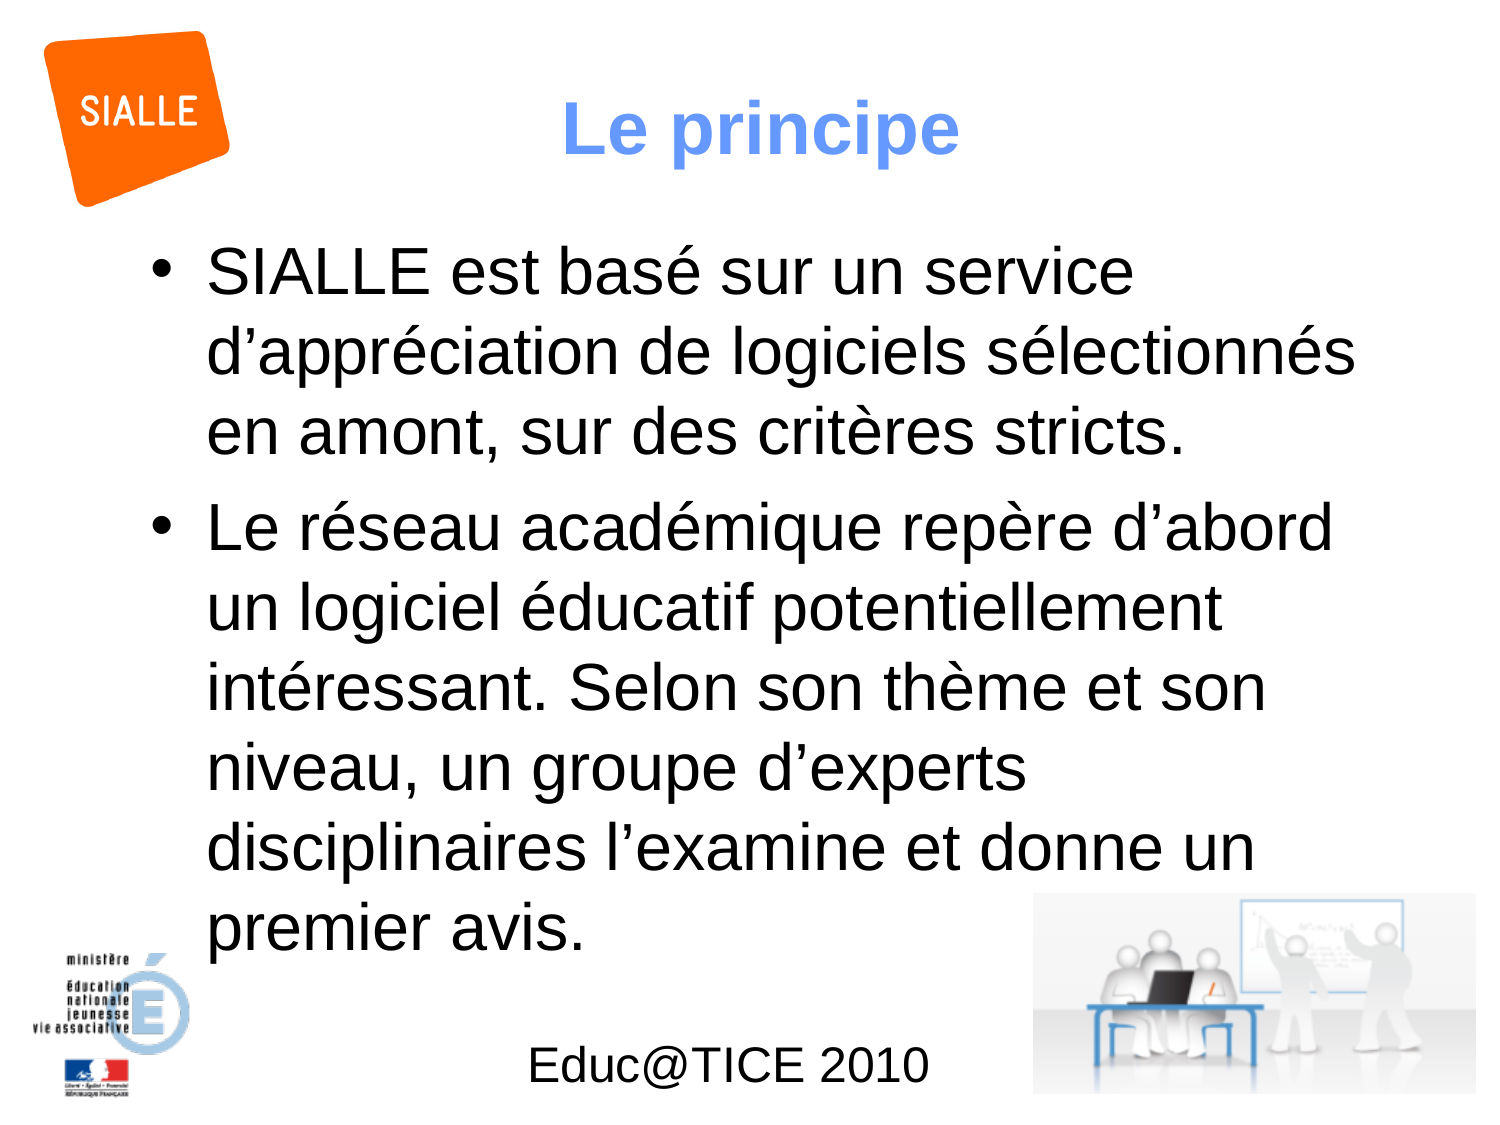

# Le principe
SIALLE est basé sur un service d’appréciation de logiciels sélectionnés en amont, sur des critères stricts.
Le réseau académique repère d’abord un logiciel éducatif potentiellement intéressant. Selon son thème et son niveau, un groupe d’experts disciplinaires l’examine et donne un premier avis.
Educ@TICE 2010